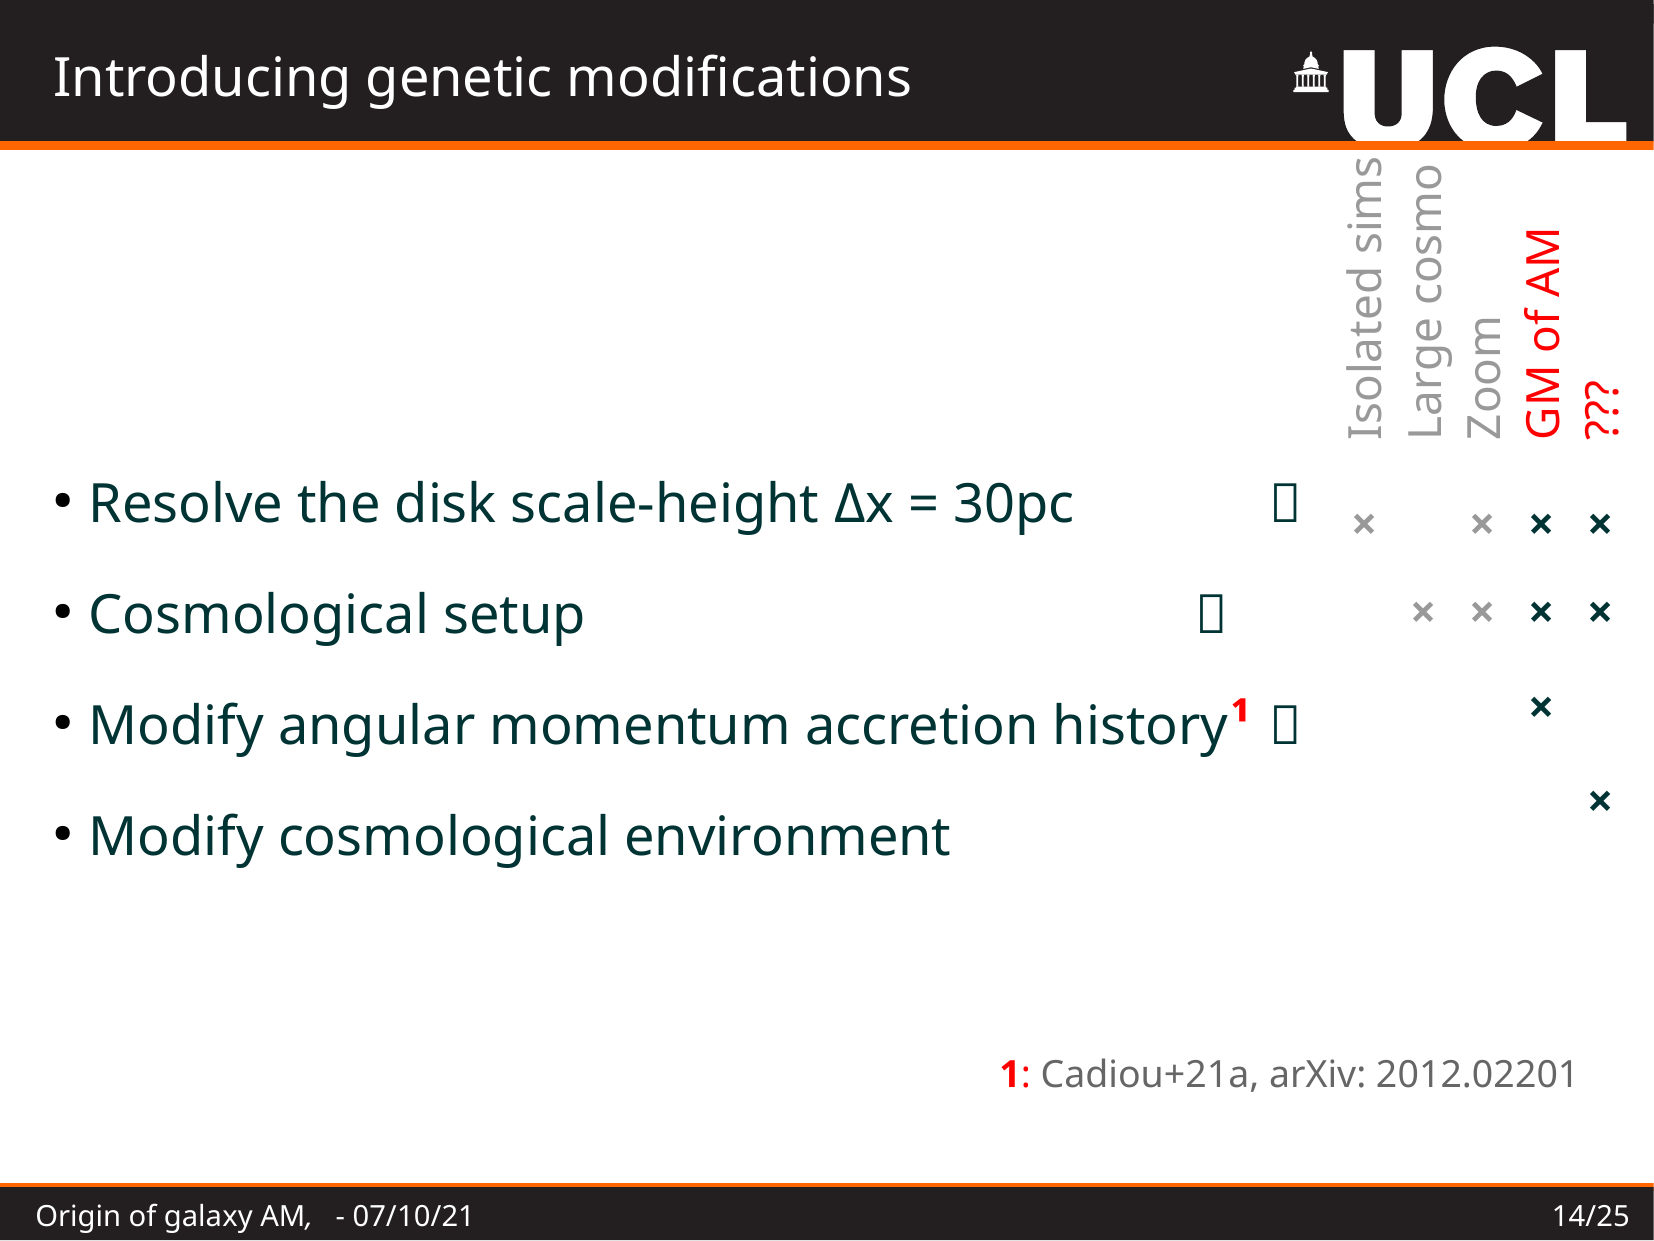

# Introducing genetic modifications
Isolated sims
Large cosmo
Zoom
GM of AM
???
Resolve the disk scale-height Δx = 30pc			✅
Cosmological setup									✅
Modify angular momentum accretion history¹	✅
Modify cosmological environment
×
×
×
×
×
×
×
×
×
×
1: Cadiou+21a, arXiv: 2012.02201
03 September 2021
14